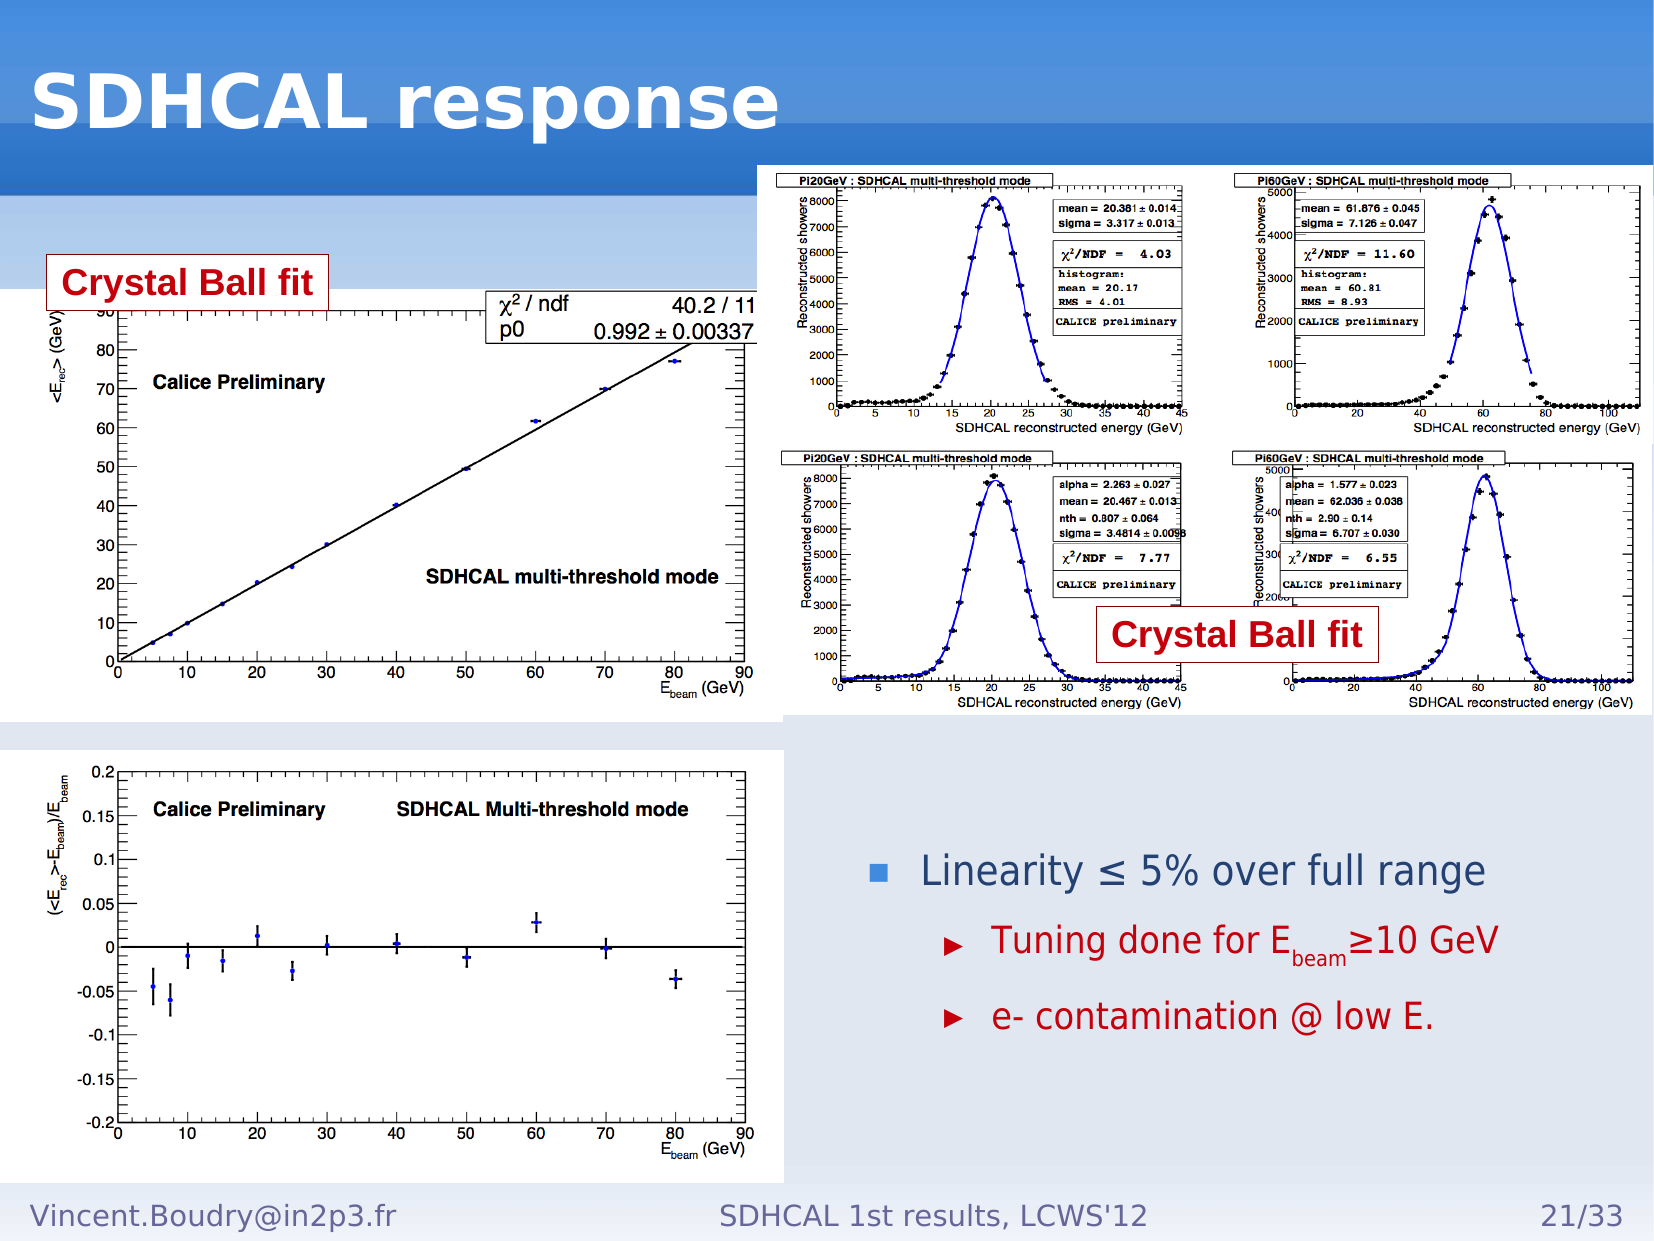

# SDHCAL response
Crystal Ball fit
Crystal Ball fit
Linearity ≤ 5% over full range
Tuning done for Ebeam≥10 GeV
e- contamination @ low E.
Vincent.Boudry@in2p3.fr
SDHCAL 1st results, LCWS'12
21